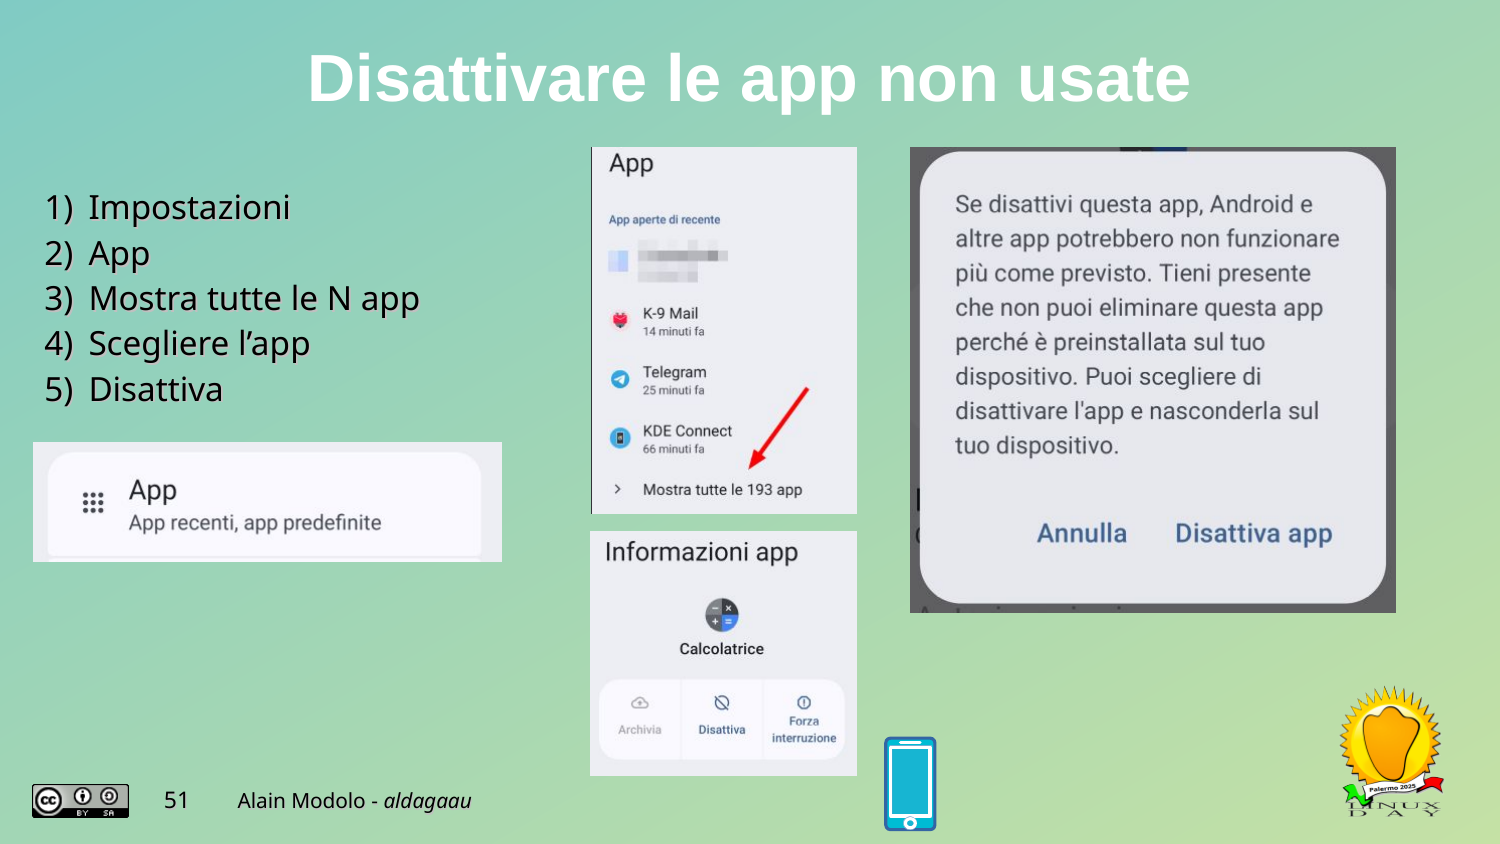

# Disattivare le app non usate
 Impostazioni
 App
 Mostra tutte le N app
 Scegliere l’app
 Disattiva